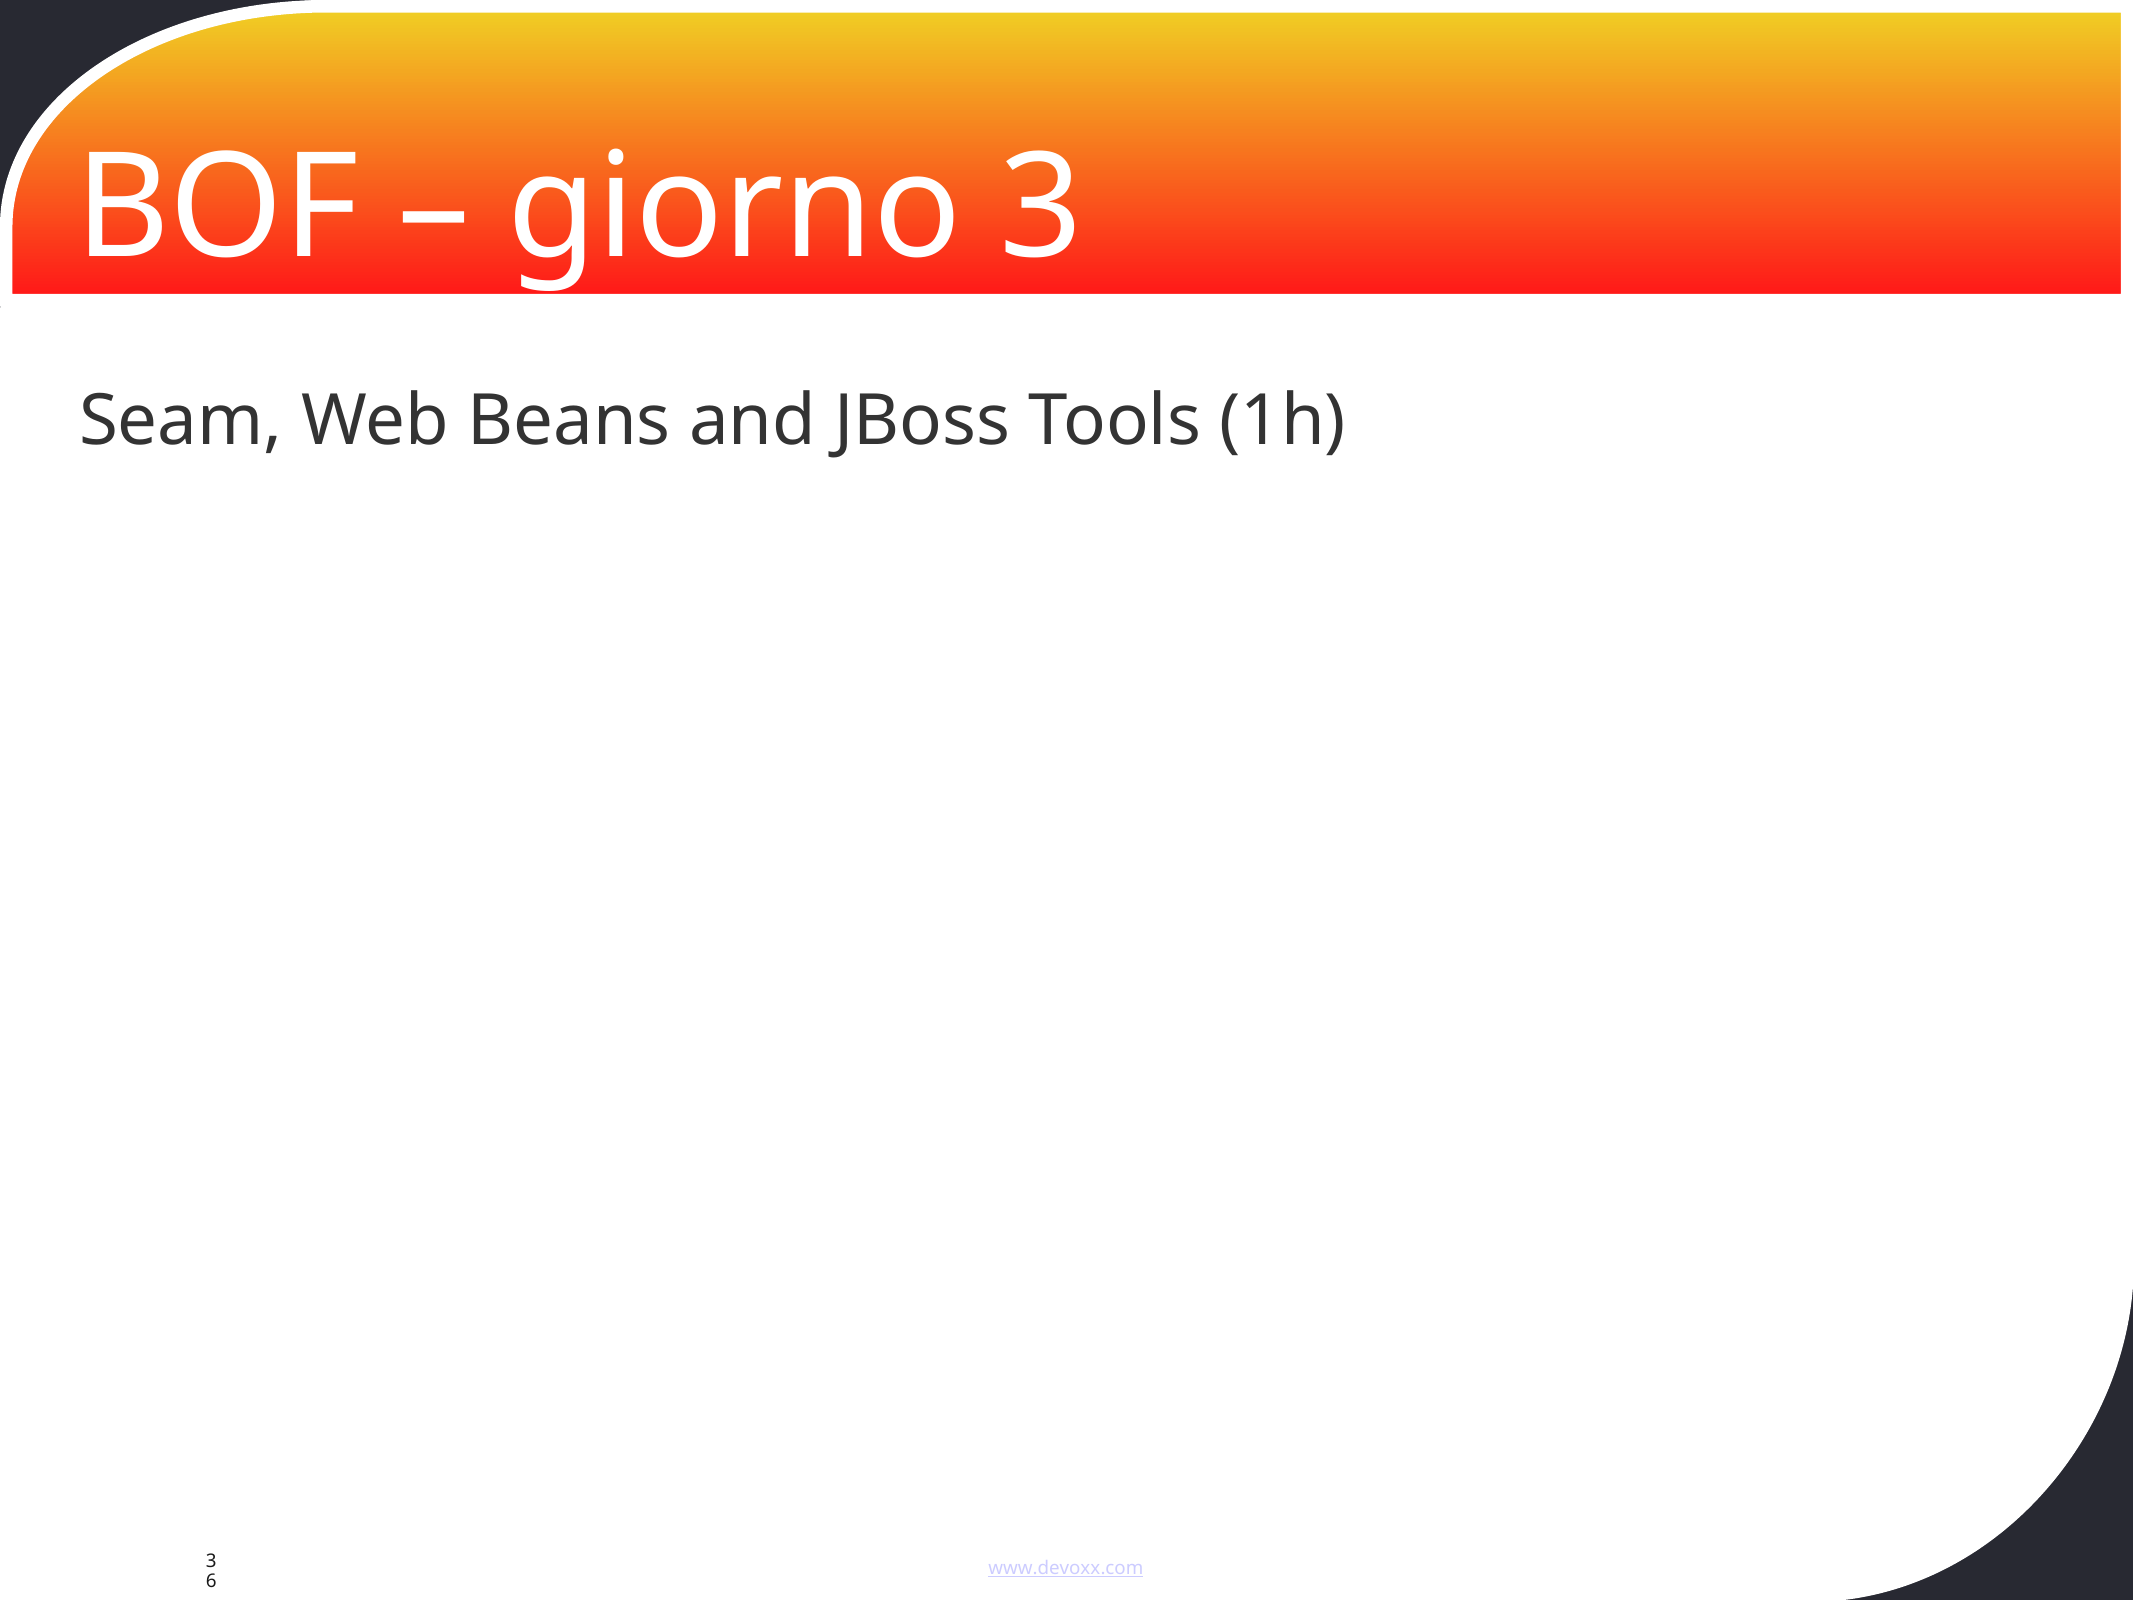

BOF – giorno 3
# Seam, Web Beans and JBoss Tools (1h)‏
36